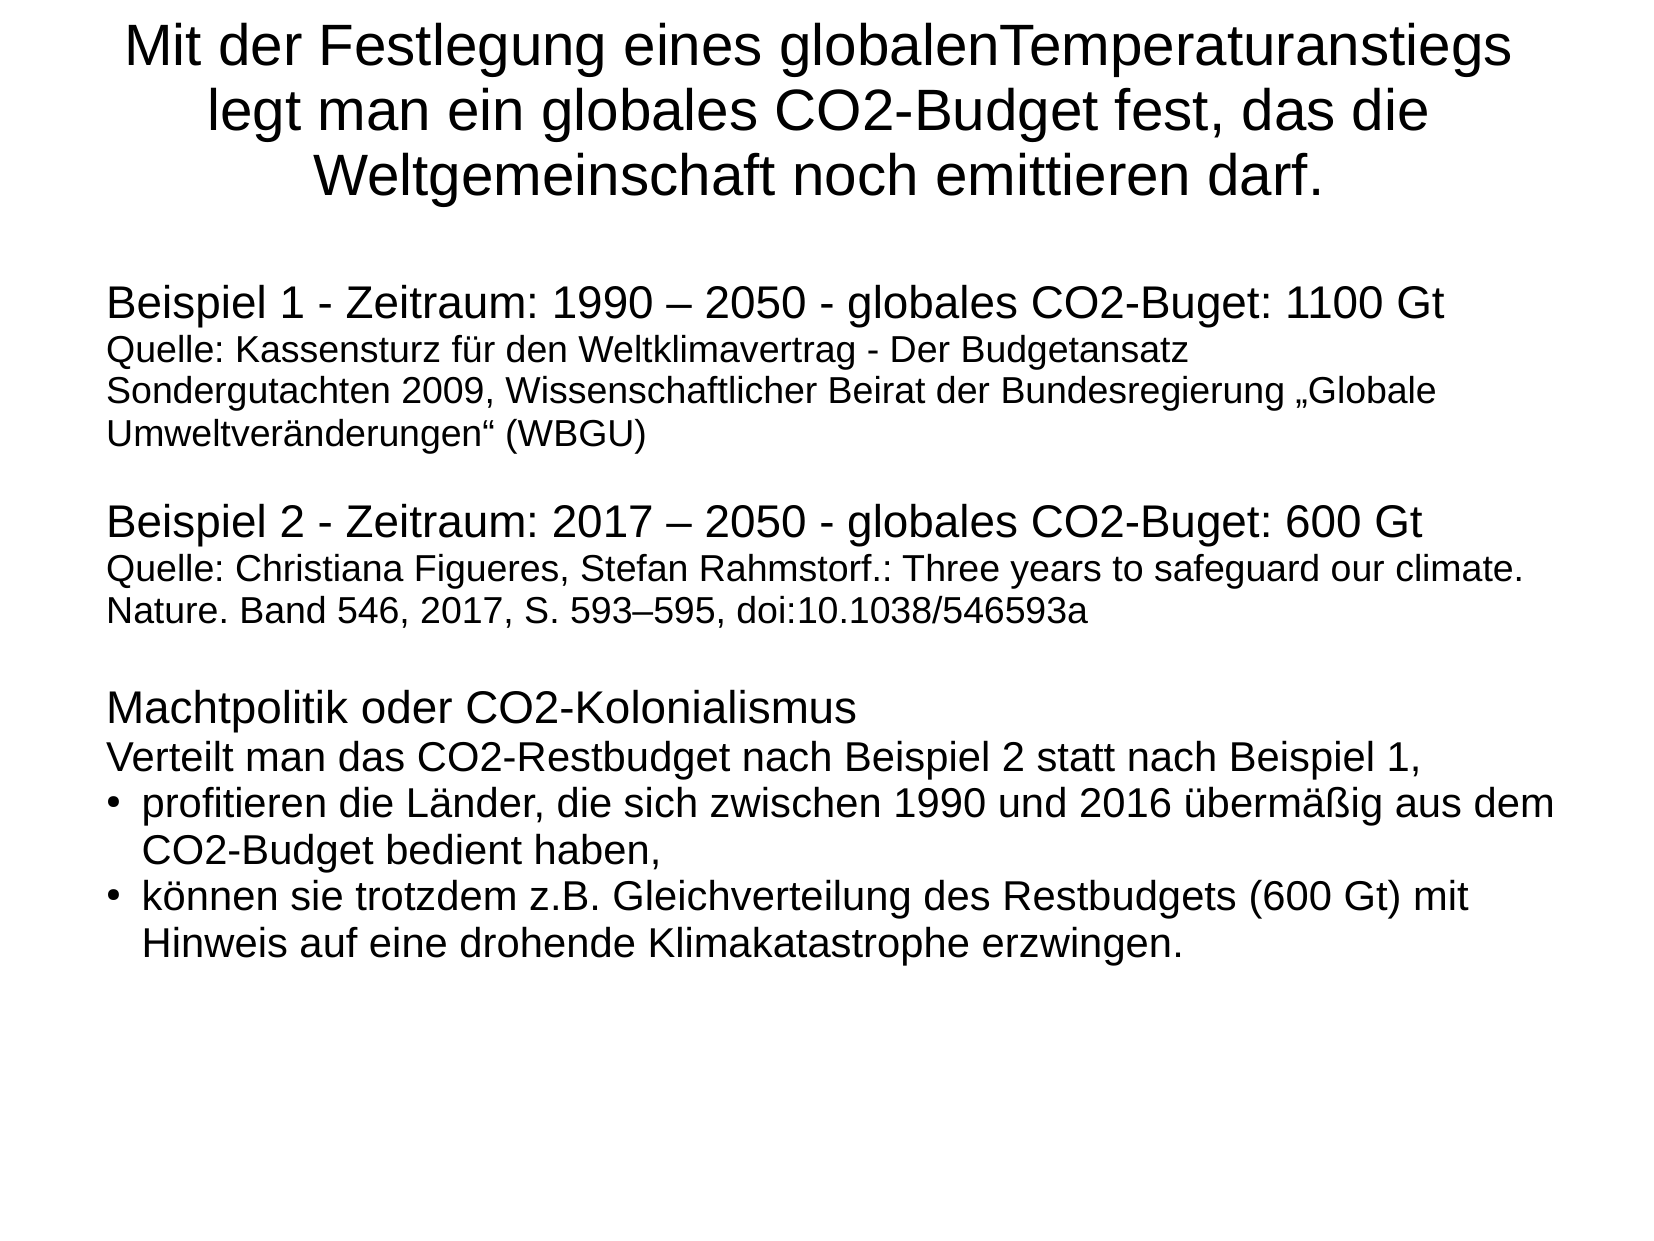

# Mit der Festlegung eines globalenTemperaturanstiegs legt man ein globales CO2-Budget fest, das die Weltgemeinschaft noch emittieren darf.
Beispiel 1 - Zeitraum: 1990 – 2050 - globales CO2-Buget: 1100 Gt
Quelle: Kassensturz für den Weltklimavertrag - Der Budgetansatz
Sondergutachten 2009, Wissenschaftlicher Beirat der Bundesregierung „Globale Umweltveränderungen“ (WBGU)
Beispiel 2 - Zeitraum: 2017 – 2050 - globales CO2-Buget: 600 Gt
Quelle: Christiana Figueres, Stefan Rahmstorf.: Three years to safeguard our climate. Nature. Band 546, 2017, S. 593–595, doi:10.1038/546593a
Machtpolitik oder CO2-Kolonialismus
Verteilt man das CO2-Restbudget nach Beispiel 2 statt nach Beispiel 1,
profitieren die Länder, die sich zwischen 1990 und 2016 übermäßig aus dem CO2-Budget bedient haben,
können sie trotzdem z.B. Gleichverteilung des Restbudgets (600 Gt) mit Hinweis auf eine drohende Klimakatastrophe erzwingen.